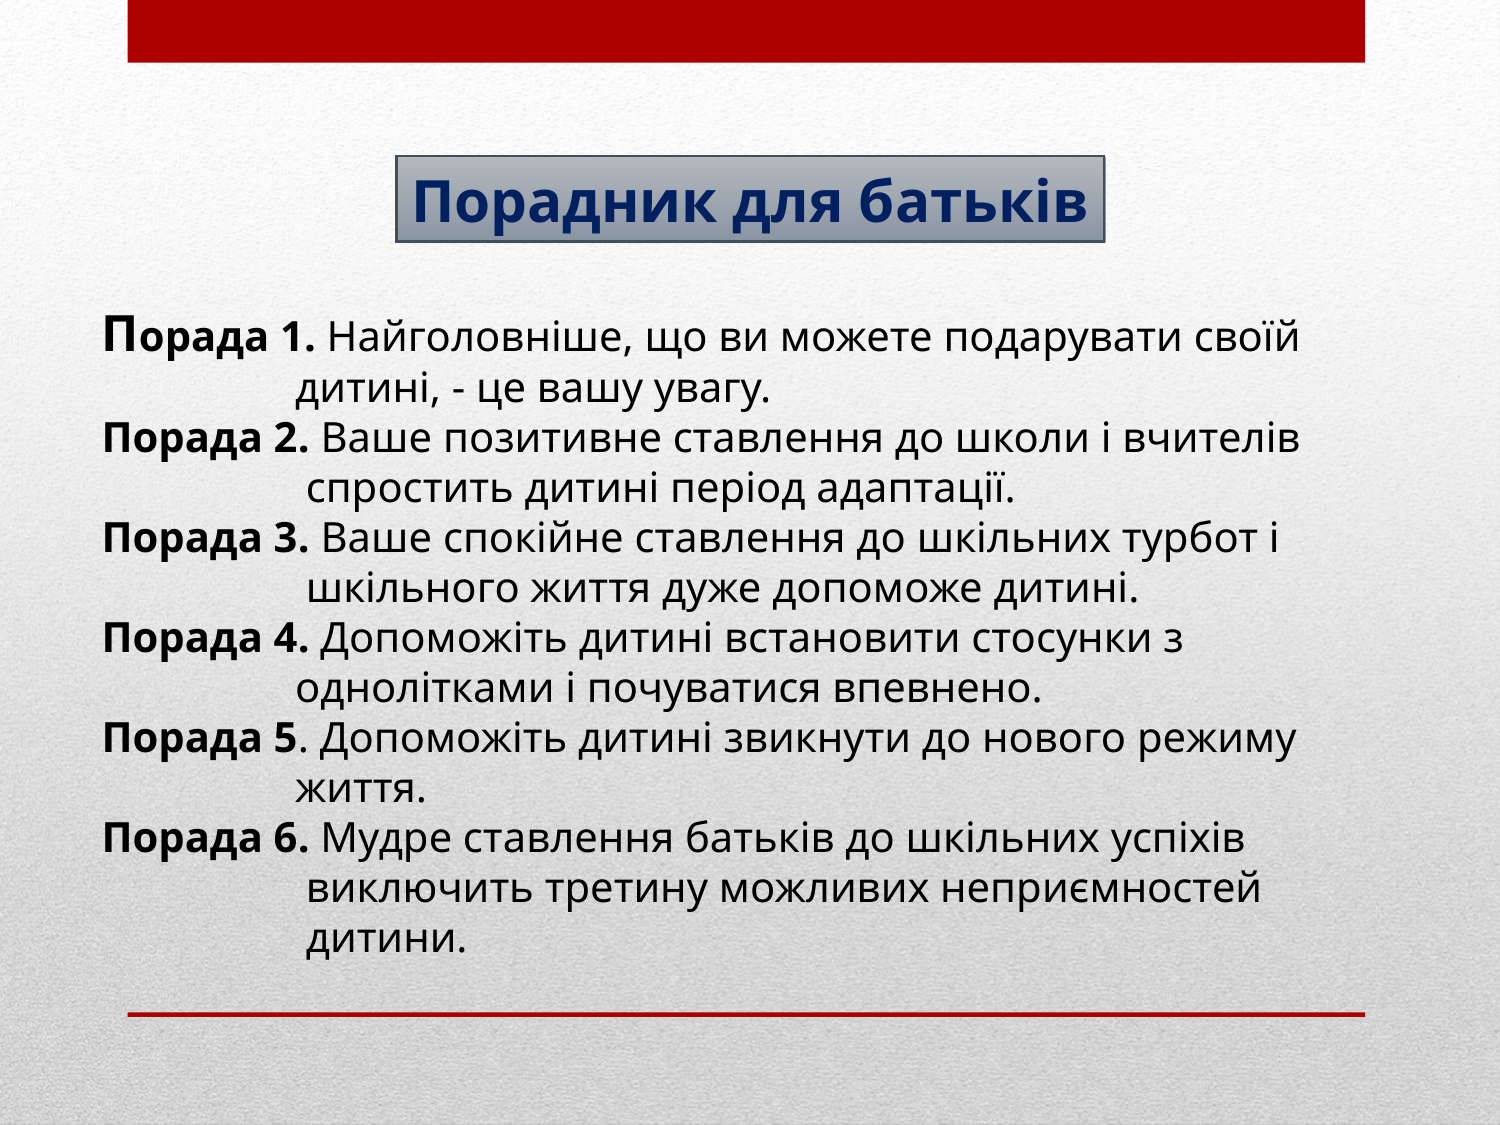

Порадник для батьків
Порада 1. Найголовніше, що ви можете подарувати своїй
 дитині, - це вашу увагу.
Порада 2. Ваше позитивне ставлення до школи і вчителів
 спростить дитині період адаптації.
Порада 3. Ваше спокійне ставлення до шкільних турбот і
 шкільного життя дуже допоможе дитині.
Порада 4. Допоможіть дитині встановити стосунки з
 однолітками і почуватися впевнено.
Порада 5. Допоможіть дитині звикнути до нового режиму
 життя.
Порада 6. Мудре ставлення батьків до шкільних успіхів
 виключить третину можливих неприємностей
 дитини.